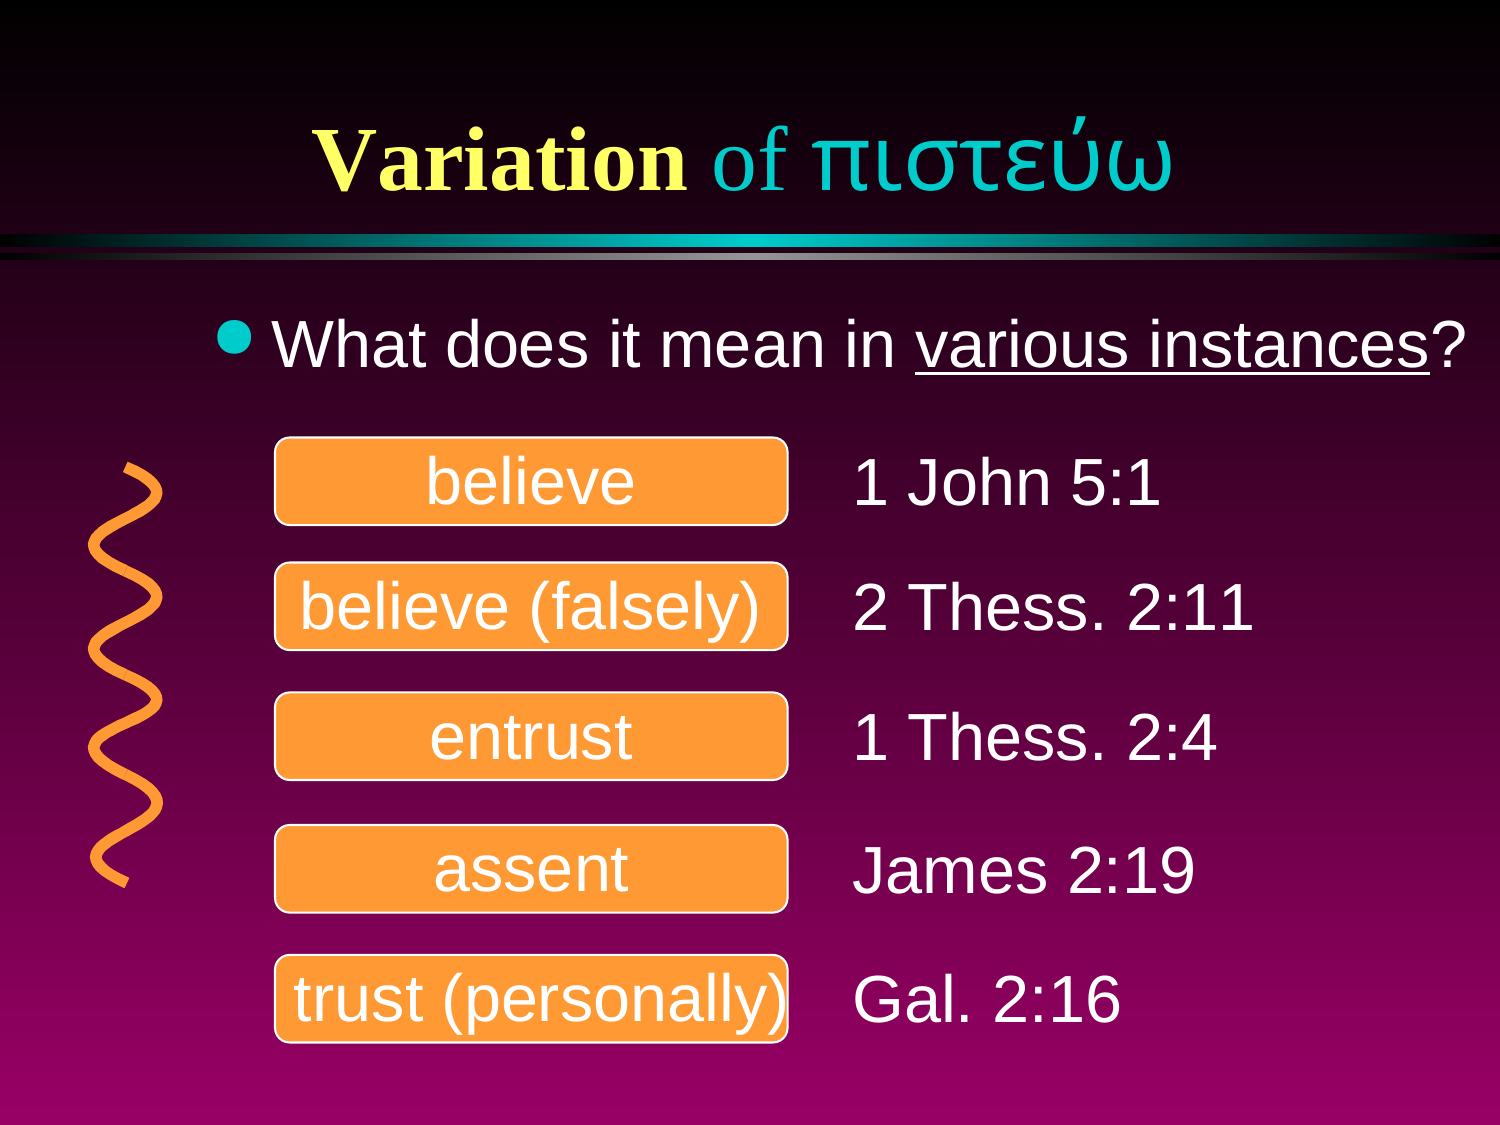

# Variation of πιστεύω
What does it mean in various instances?
believe
1 John 5:1
believe (falsely)
2 Thess. 2:11
entrust
1 Thess. 2:4
assent
James 2:19
trust (personally)
Gal. 2:16